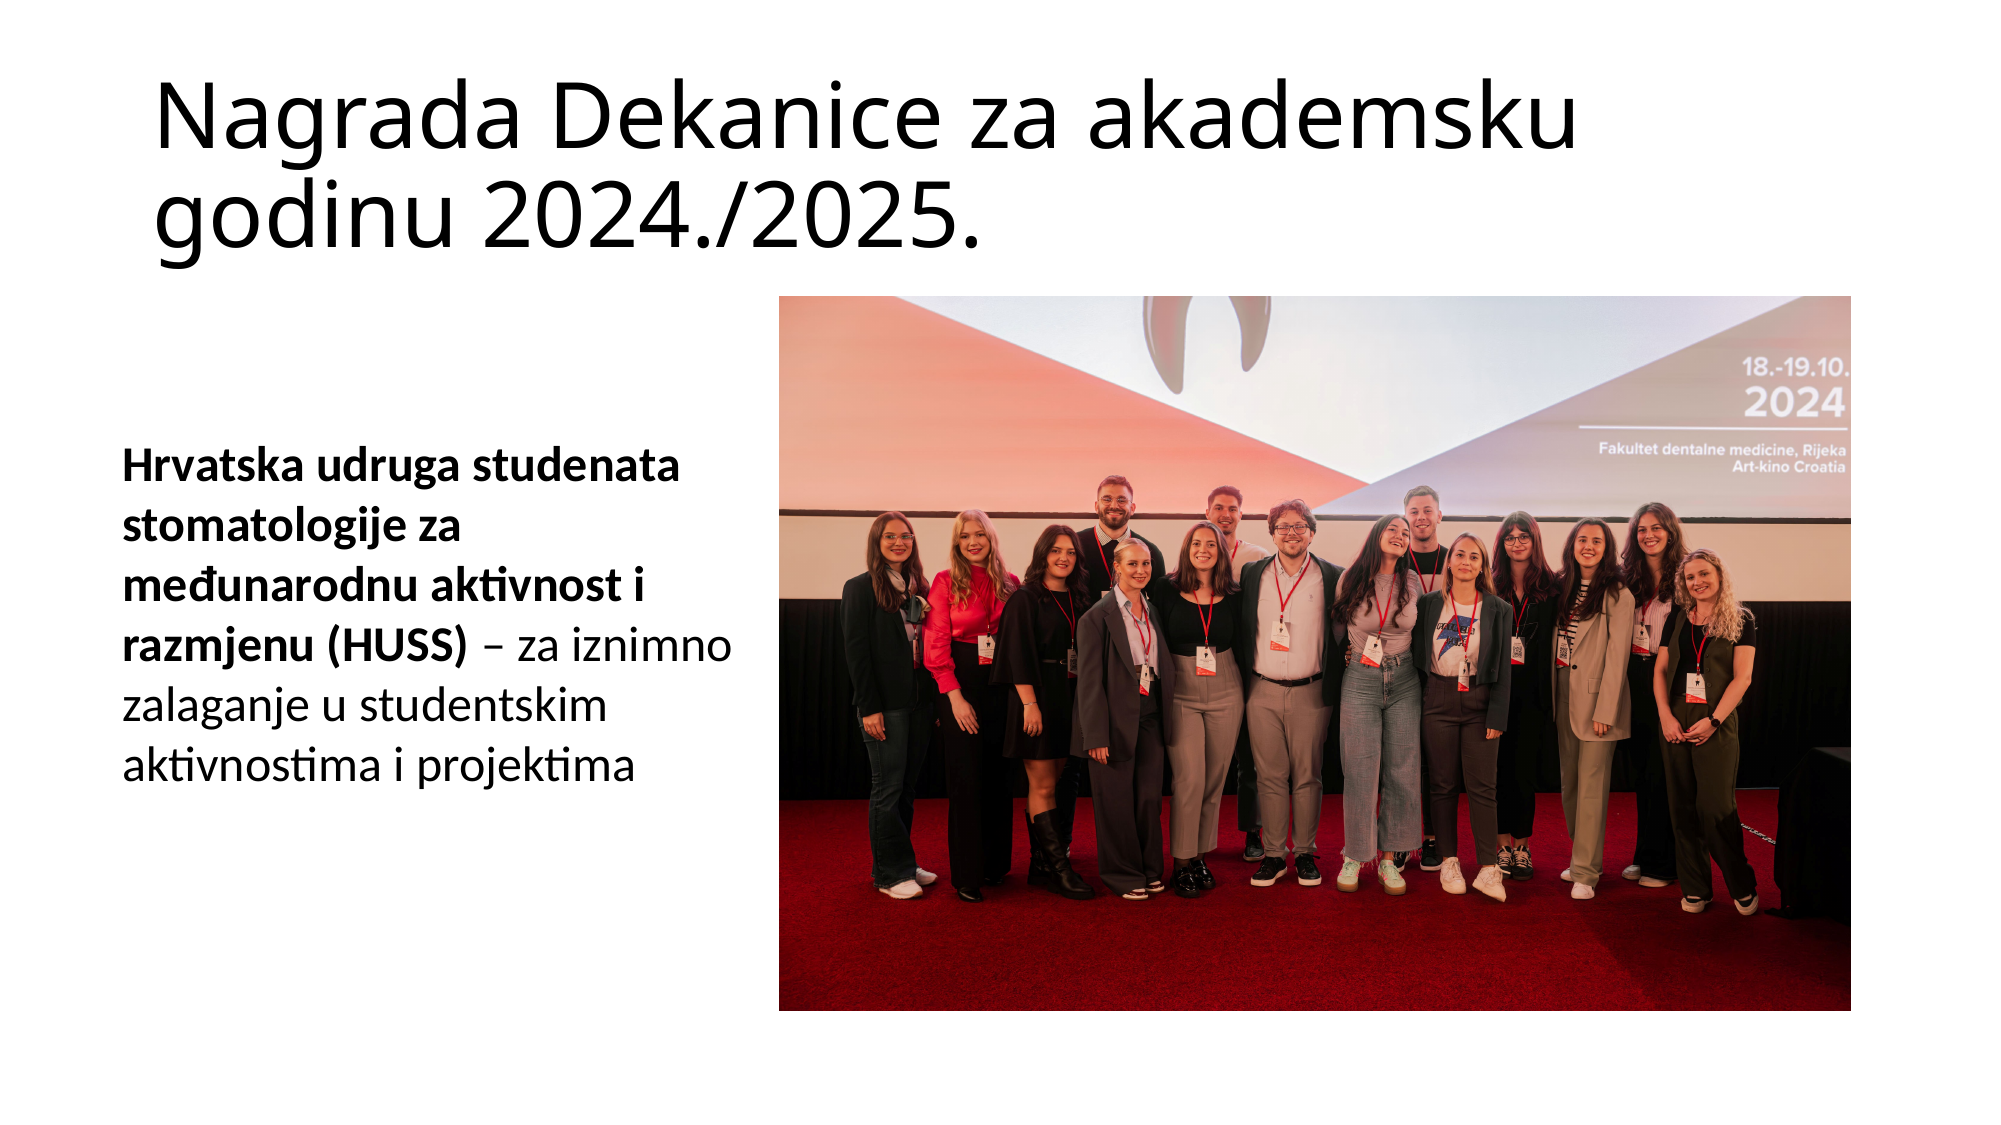

# Nagrada Dekanice za akademsku godinu 2024./2025.
Hrvatska udruga studenata stomatologije za međunarodnu aktivnost i razmjenu (HUSS) – za iznimno zalaganje u studentskim aktivnostima i projektima